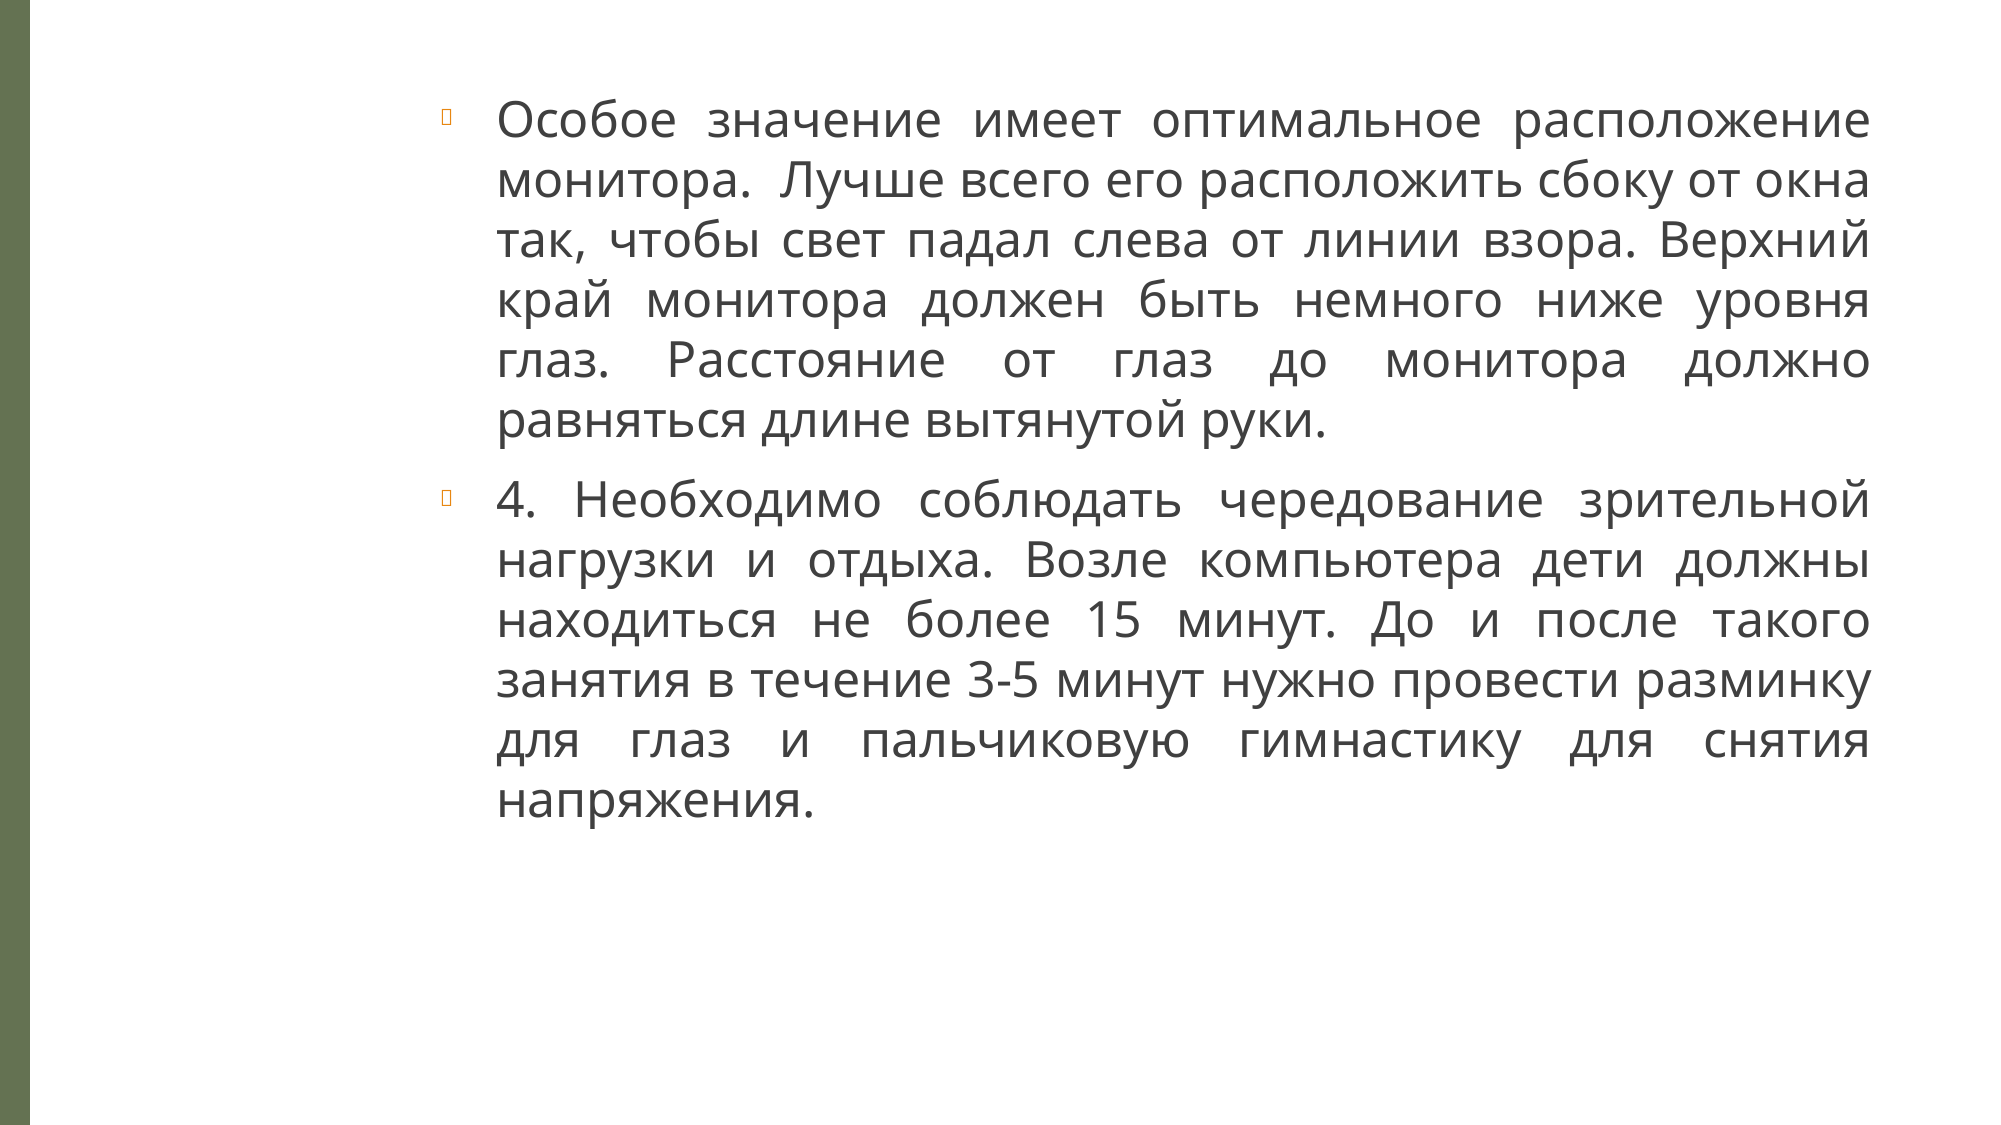

# Особое значение имеет оптимальное расположение монитора. Лучше всего его расположить сбоку от окна так, чтобы свет падал слева от линии взора. Верхний край монитора должен быть немного ниже уровня глаз. Расстояние от глаз до монитора должно равняться длине вытянутой руки.
4. Необходимо соблюдать чередование зрительной нагрузки и отдыха. Возле компьютера дети должны находиться не более 15 минут. До и после такого занятия в течение 3-5 минут нужно провести разминку для глаз и пальчиковую гимнастику для снятия напряжения.